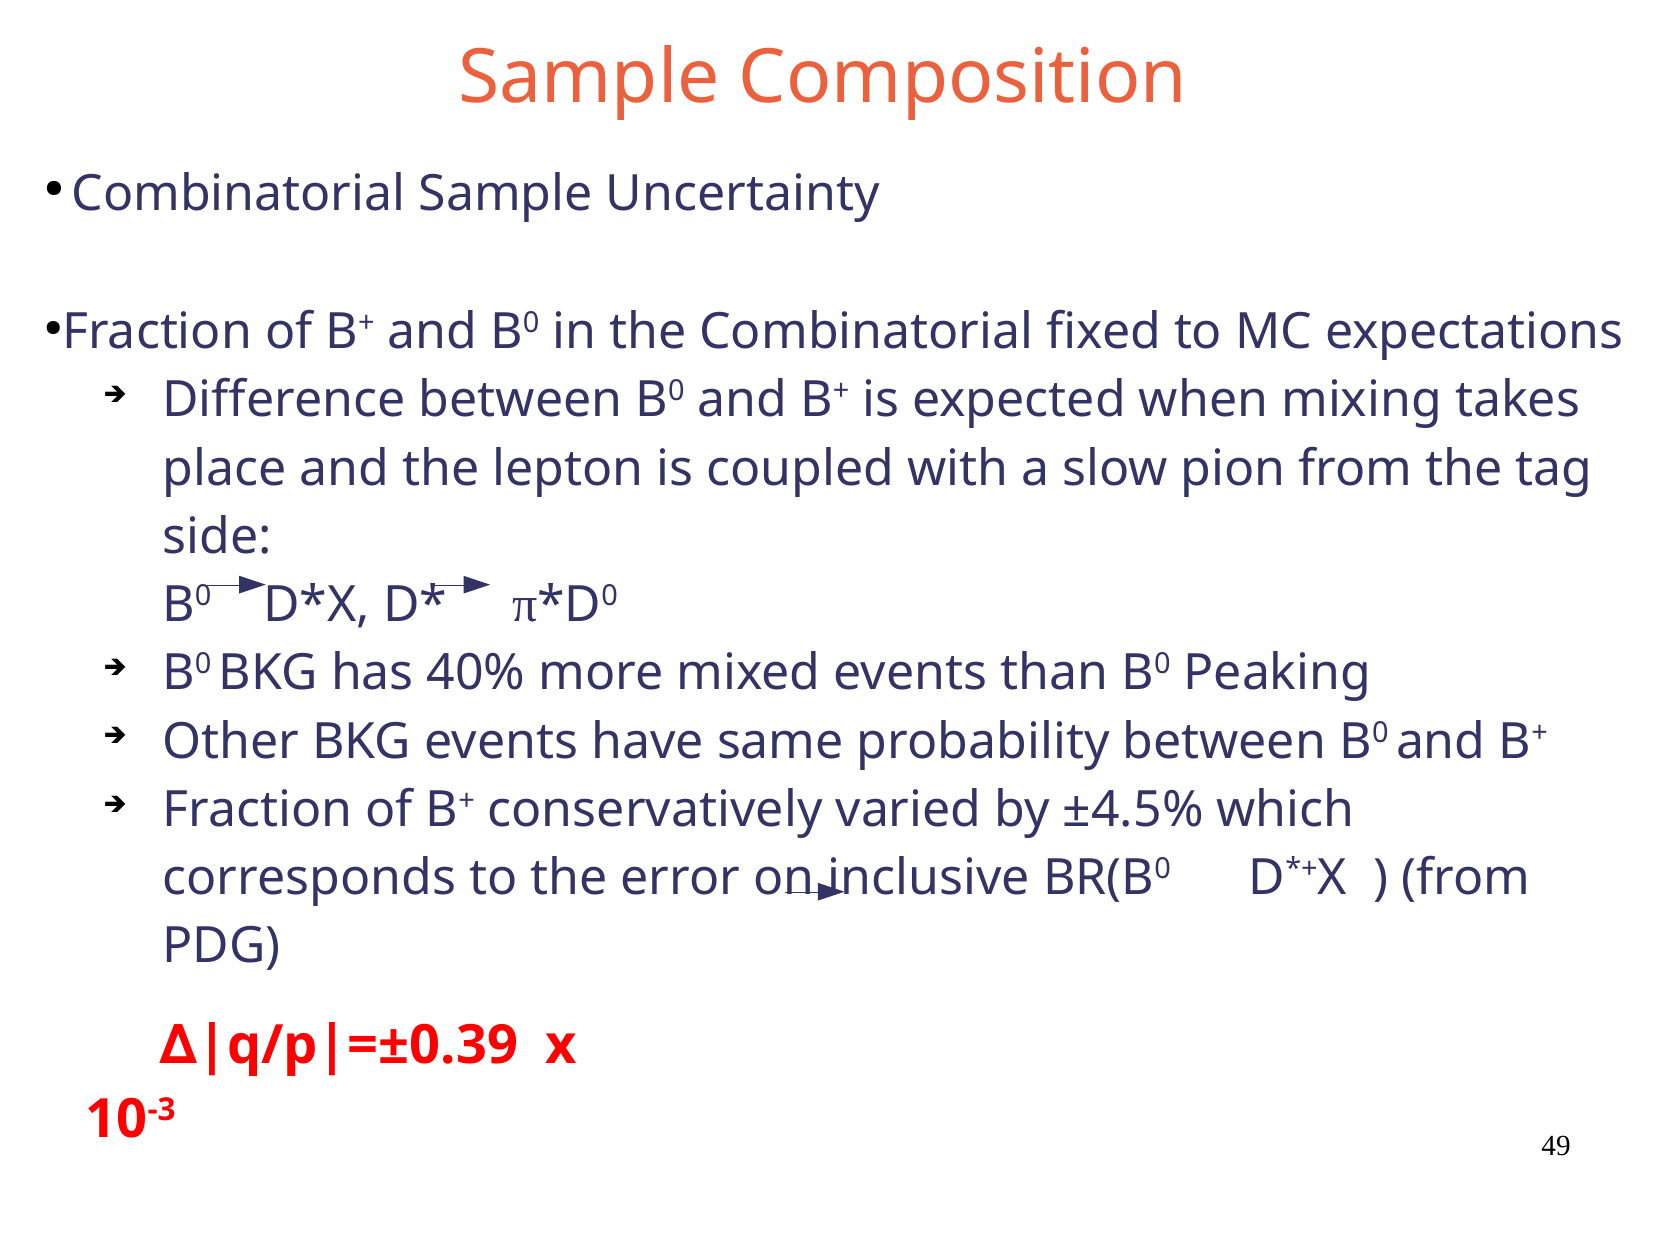

# Sample Composition
 Combinatorial Sample Uncertainty
Fraction of B+ and B0 in the Combinatorial fixed to MC expectations
Difference between B0 and B+ is expected when mixing takes place and the lepton is coupled with a slow pion from the tag side:
B0 D*X, D* π*D0
B0 BKG has 40% more mixed events than B0 Peaking
Other BKG events have same probability between B0 and B+
Fraction of B+ conservatively varied by ±4.5% which corresponds to the error on inclusive BR(B0 D*+X ) (from PDG)
	∆|q/p|=±0.39 x 10-3
49